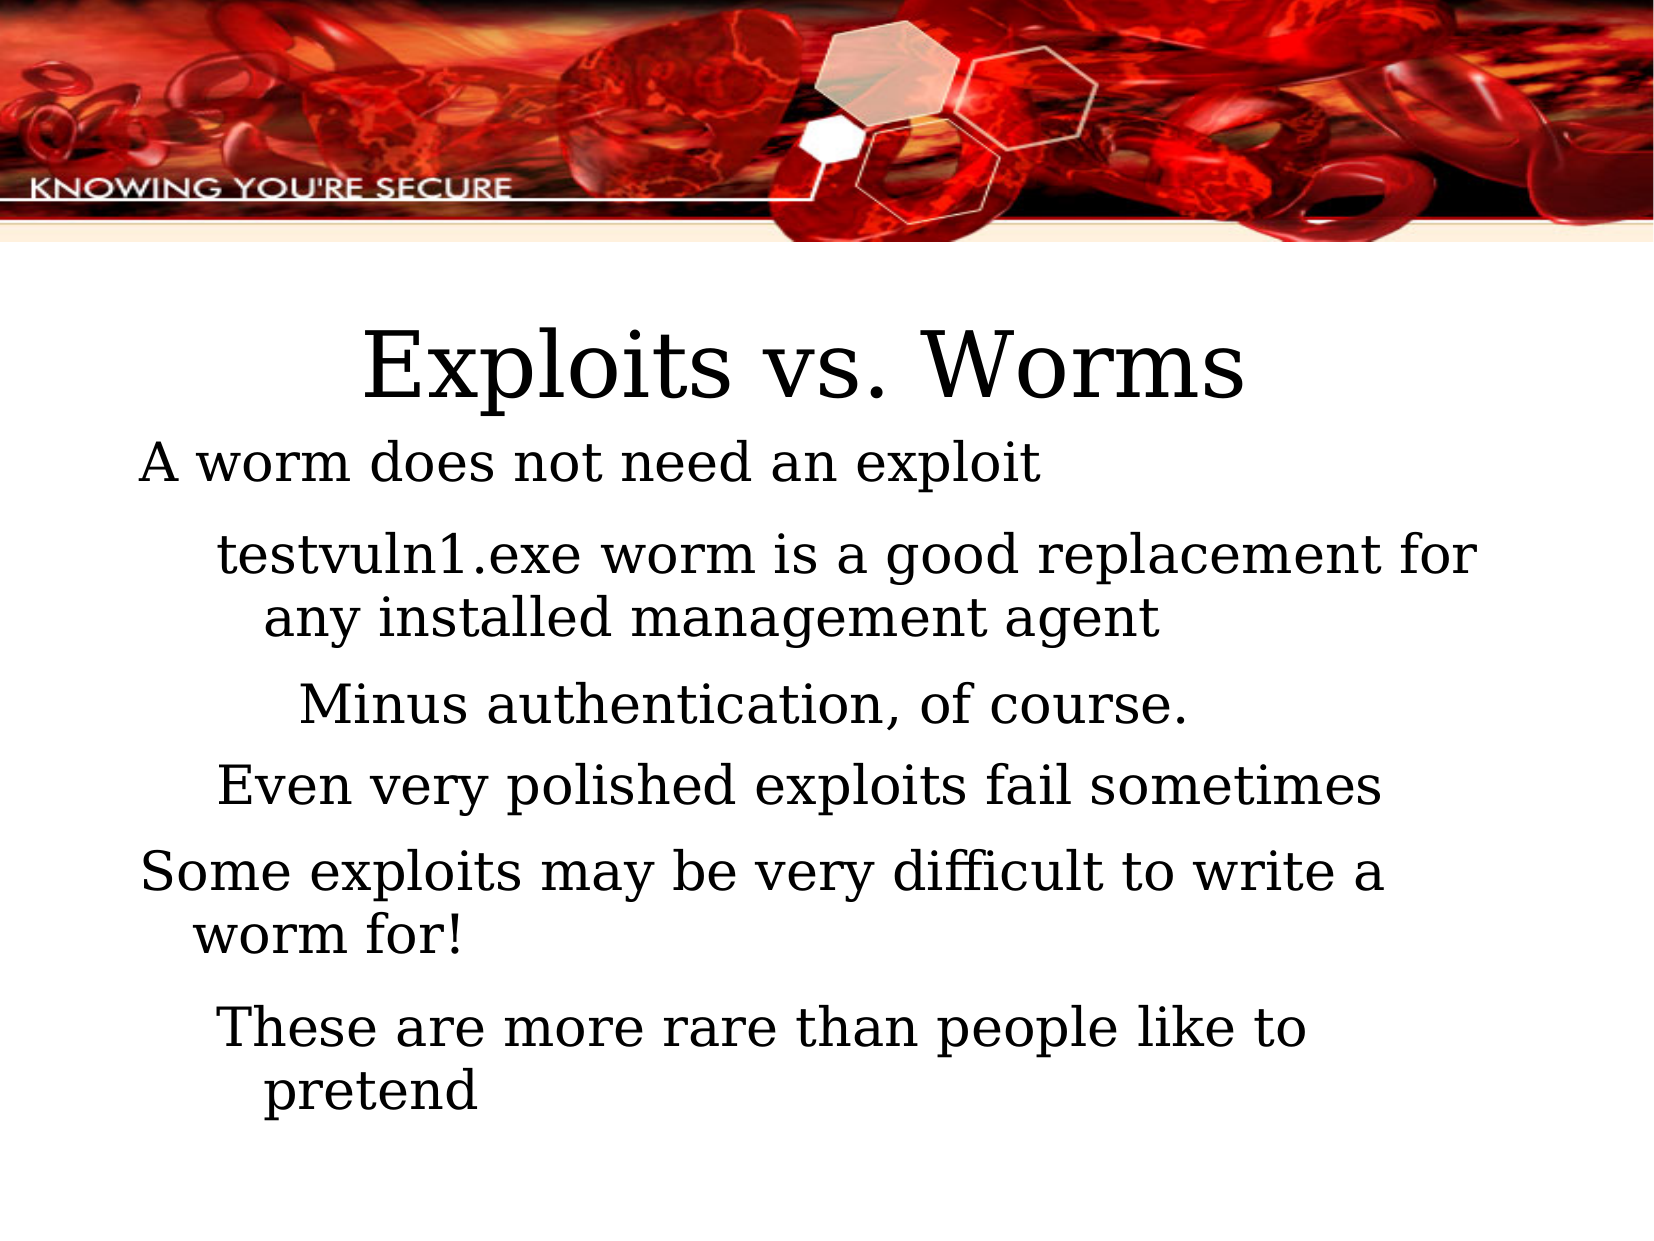

# Exploits vs. Worms
A worm does not need an exploit
testvuln1.exe worm is a good replacement for any installed management agent
Minus authentication, of course.
Even very polished exploits fail sometimes
Some exploits may be very difficult to write a worm for!
These are more rare than people like to pretend